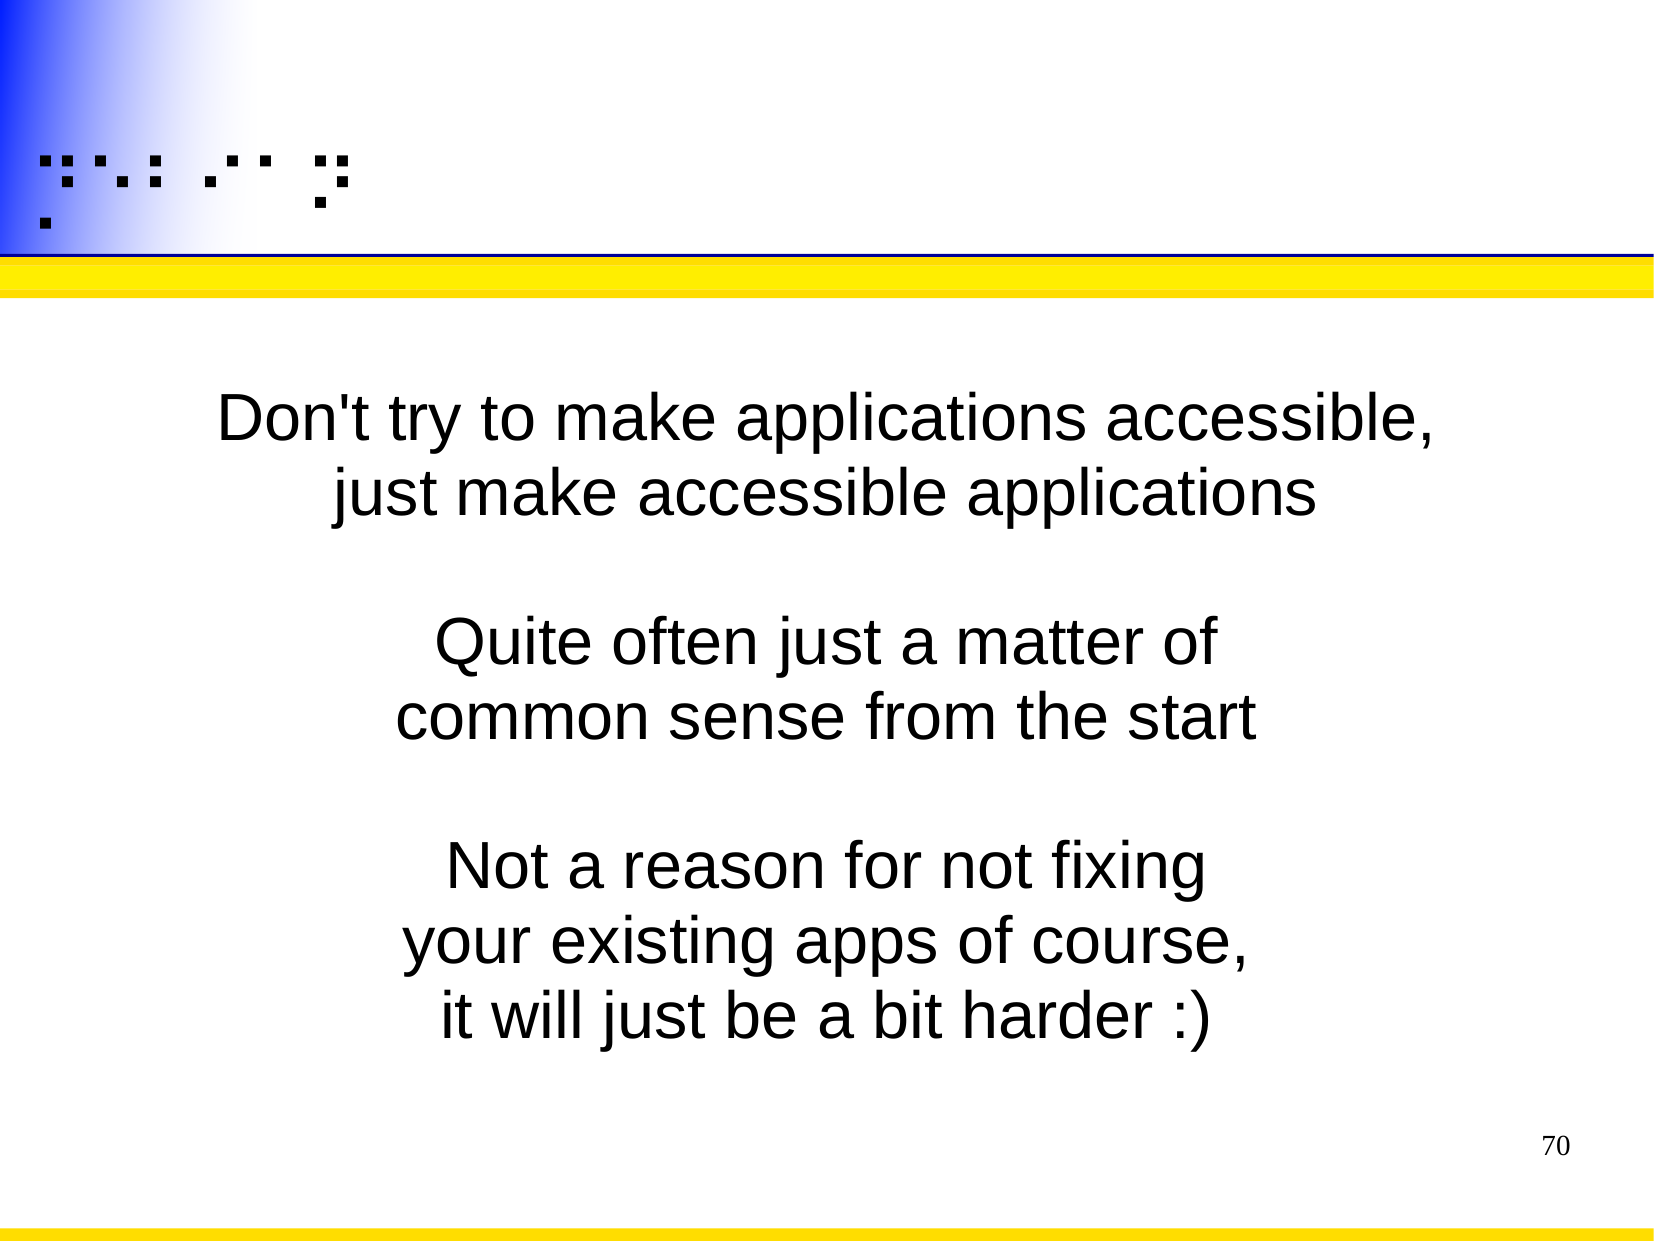

#
Don't try to make applications accessible,
just make accessible applications
Quite often just a matter of
common sense from the start
Not a reason for not fixing
your existing apps of course,
it will just be a bit harder :)
70